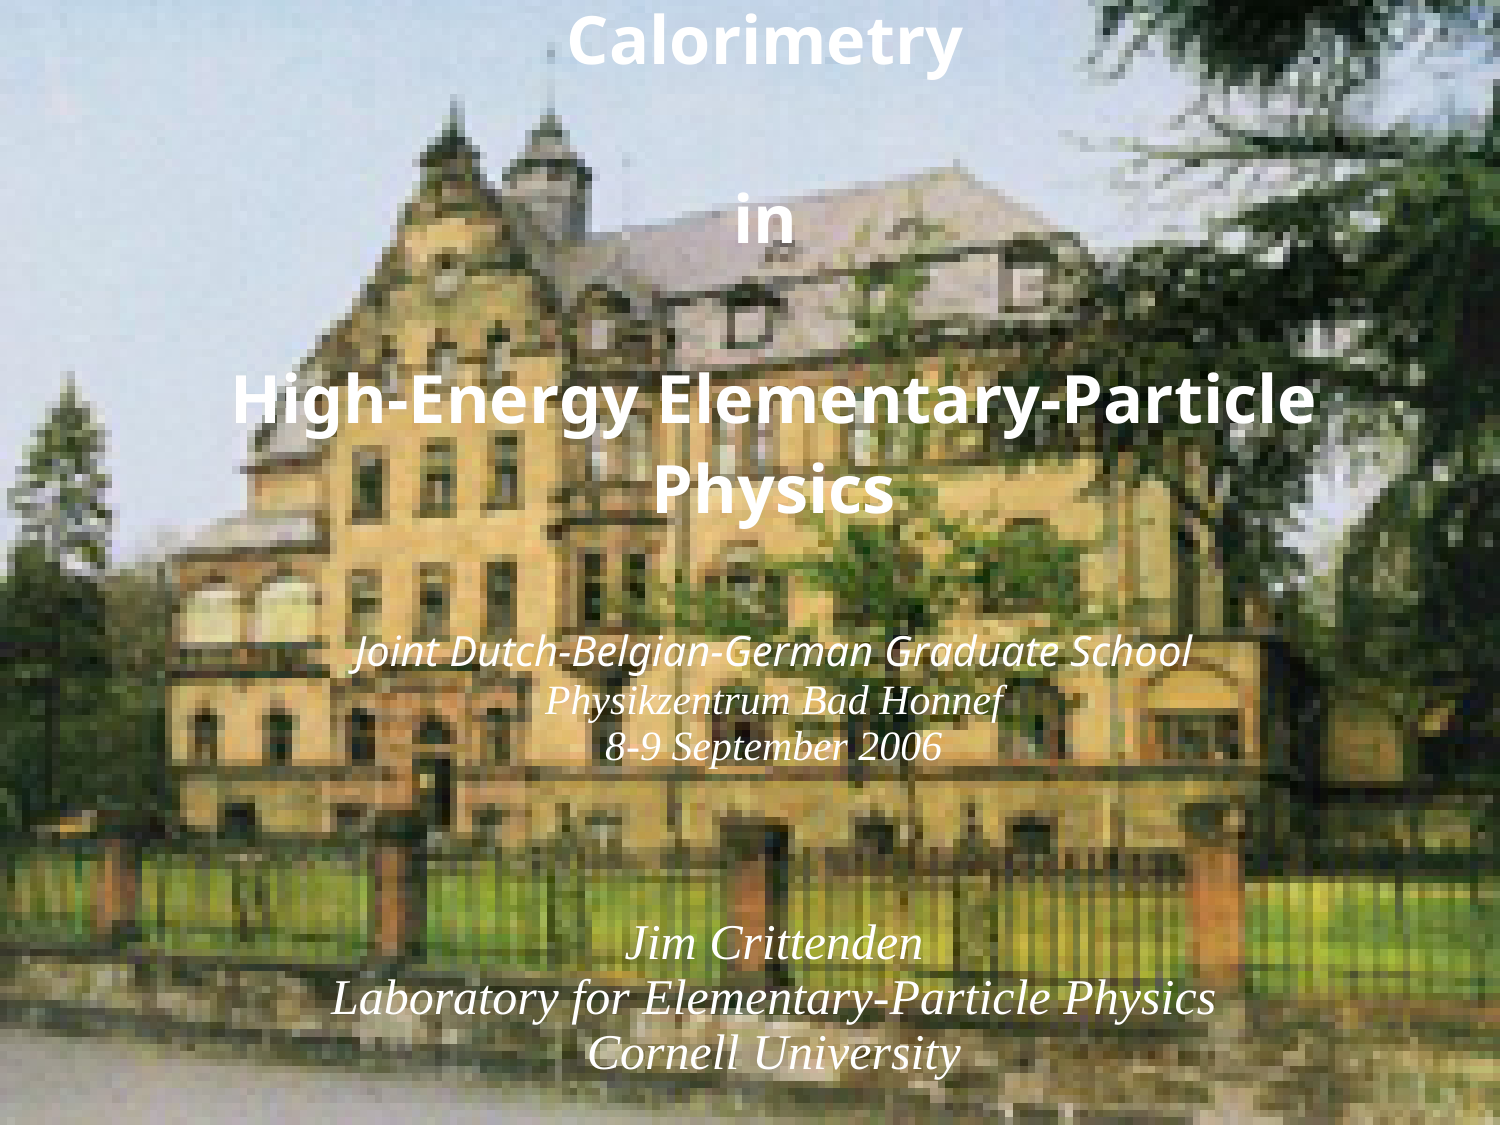

# Calorimetry in High-Energy Elementary-Particle Physics Joint Dutch-Belgian-German Graduate School Physikzentrum Bad Honnef 8-9 September 2006 Jim Crittenden Laboratory for Elementary-Particle Physics Cornell University